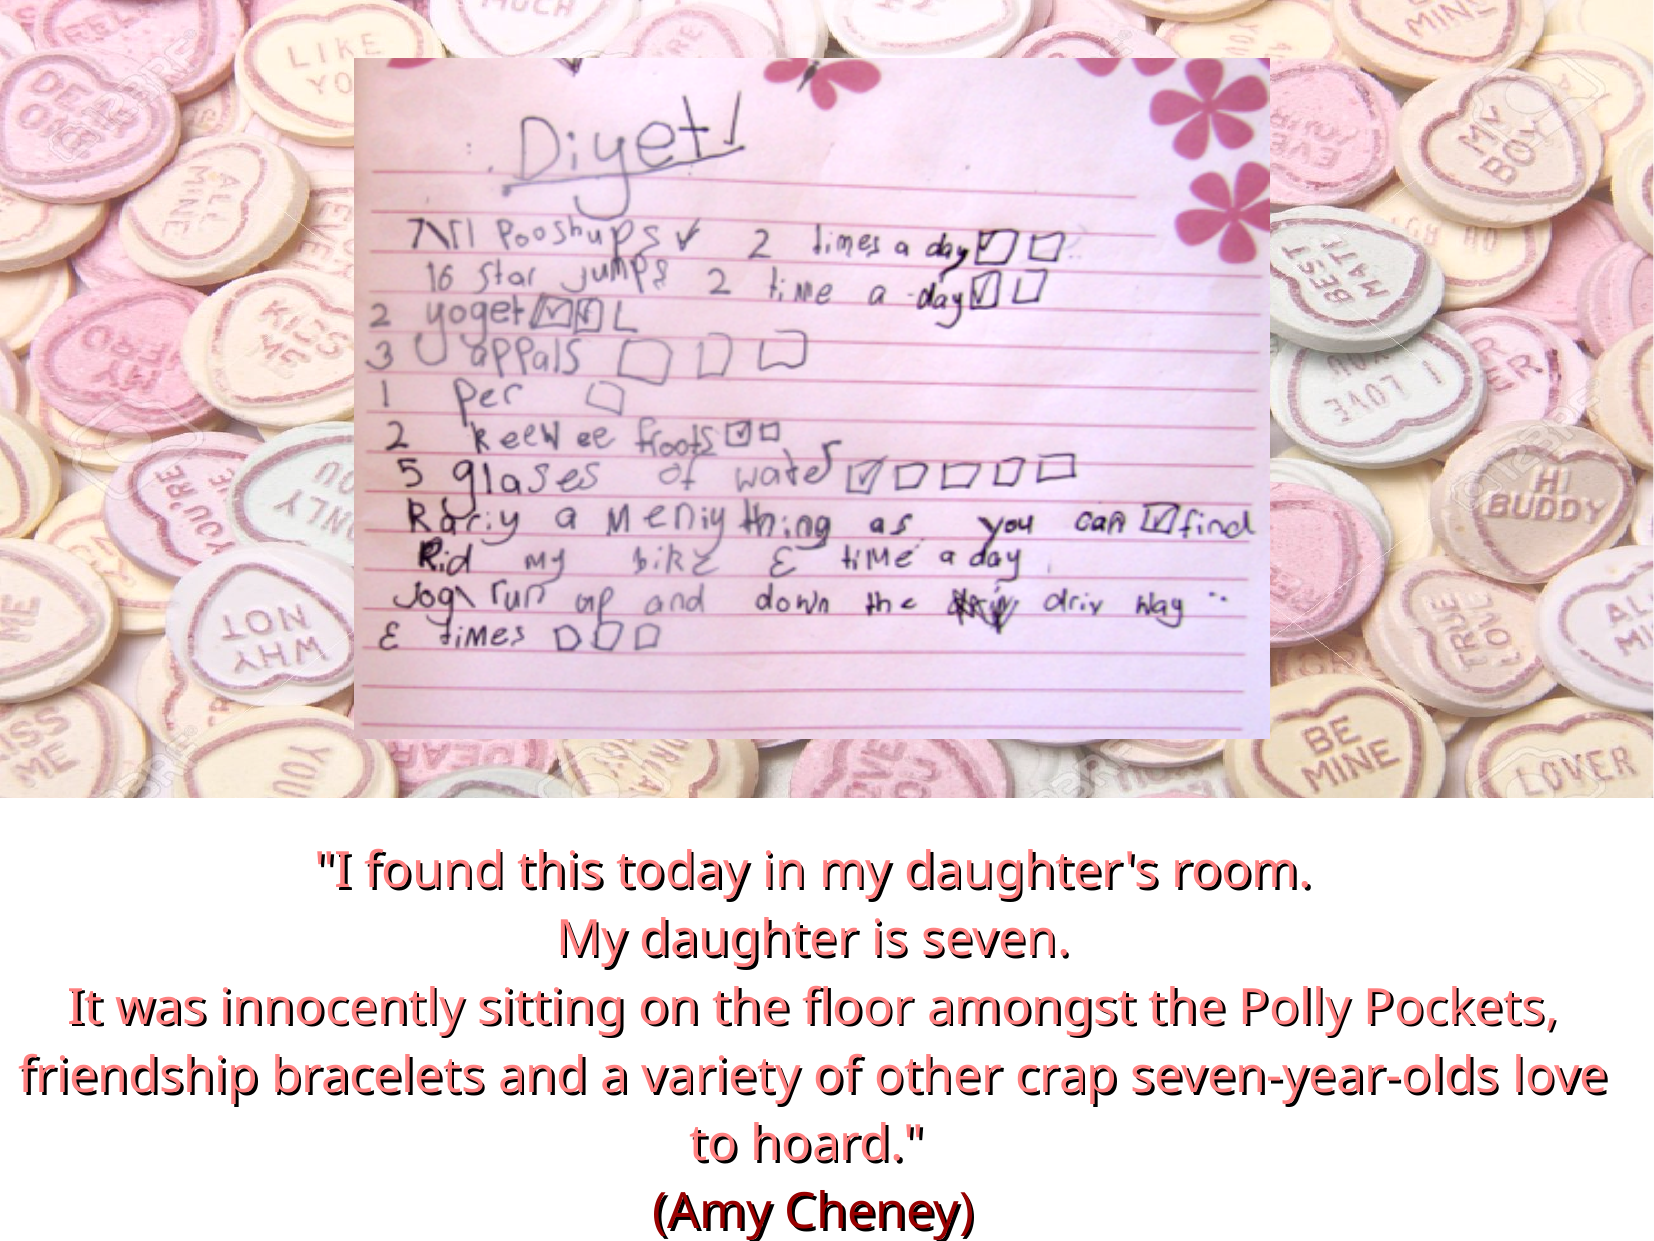

"I found this today in my daughter's room.
 My daughter is seven.
It was innocently sitting on the floor amongst the Polly Pockets, friendship bracelets and a variety of other crap seven-year-olds love to hoard."
(Amy Cheney)